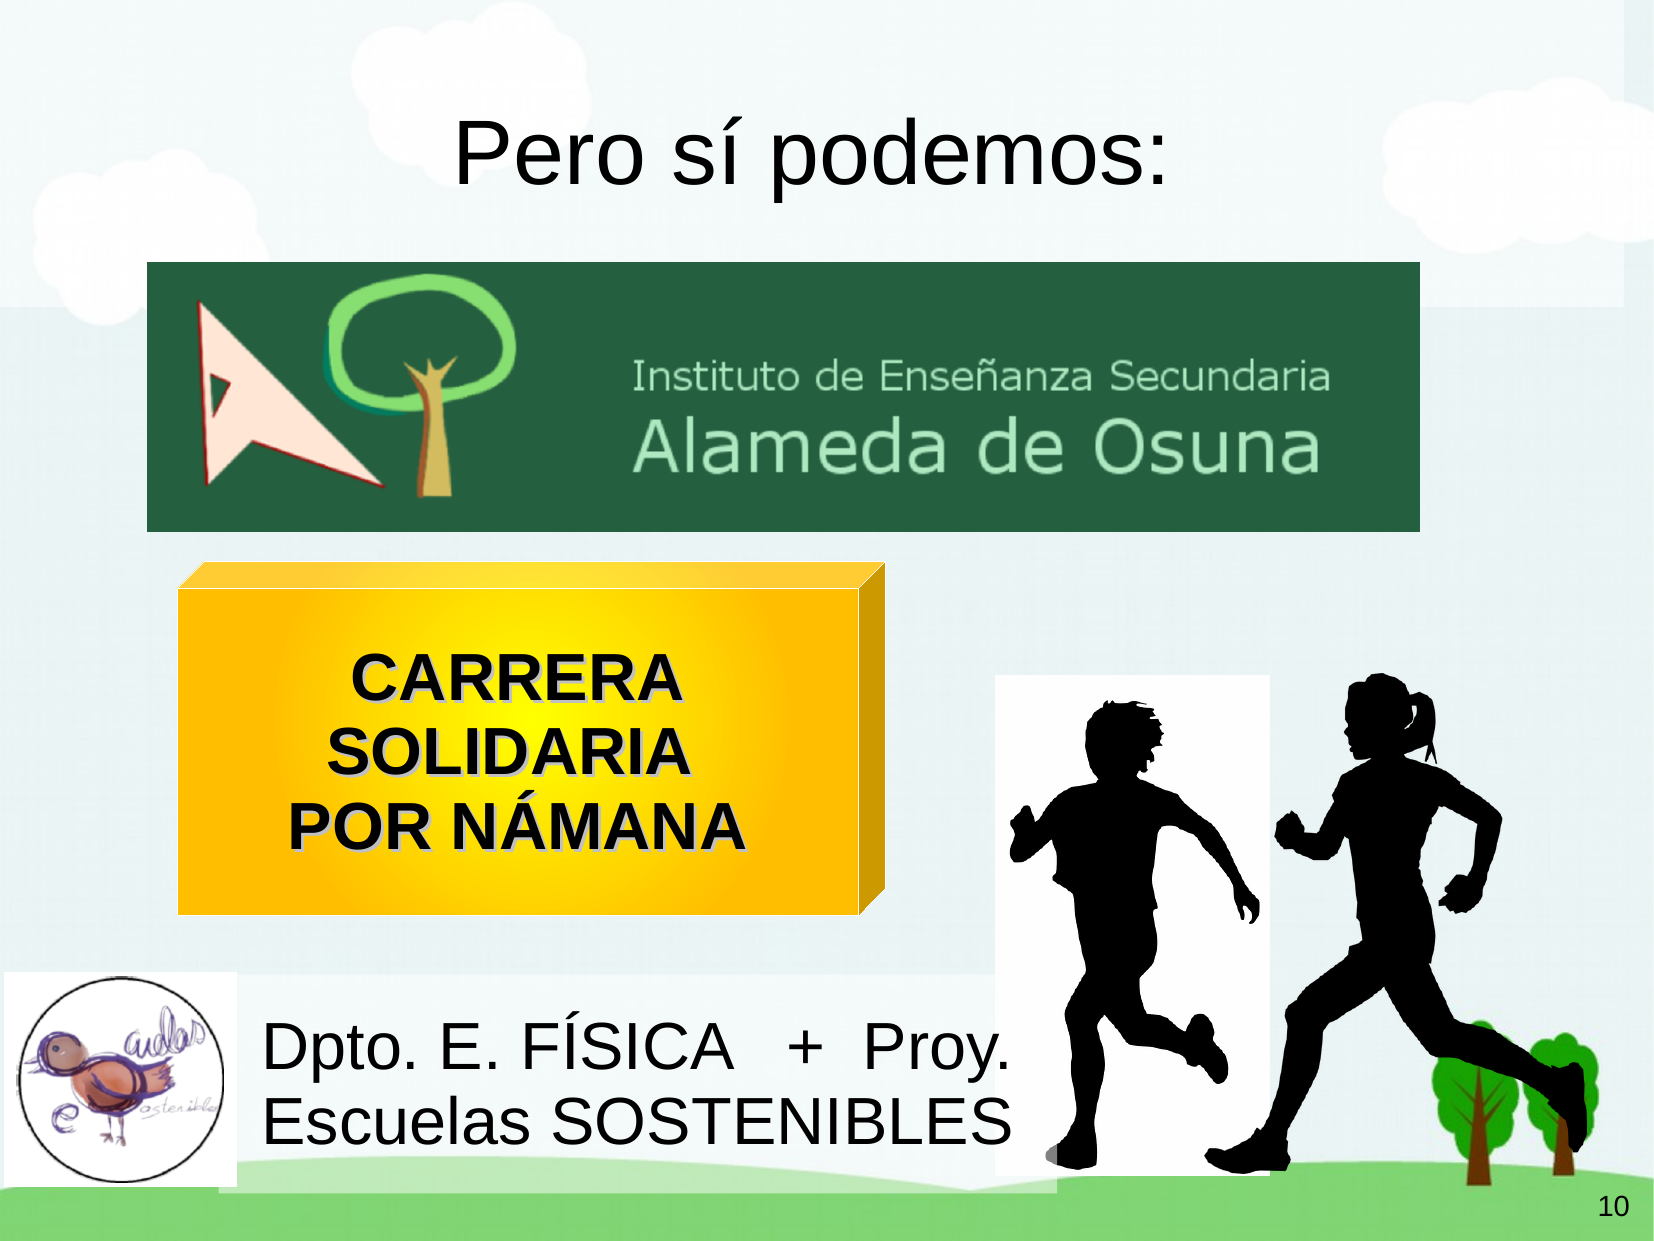

# Pero sí podemos:
CARRERA
SOLIDARIA
POR NÁMANA
Dpto. E. FÍSICA + Proy. Escuelas SOSTENIBLES
10